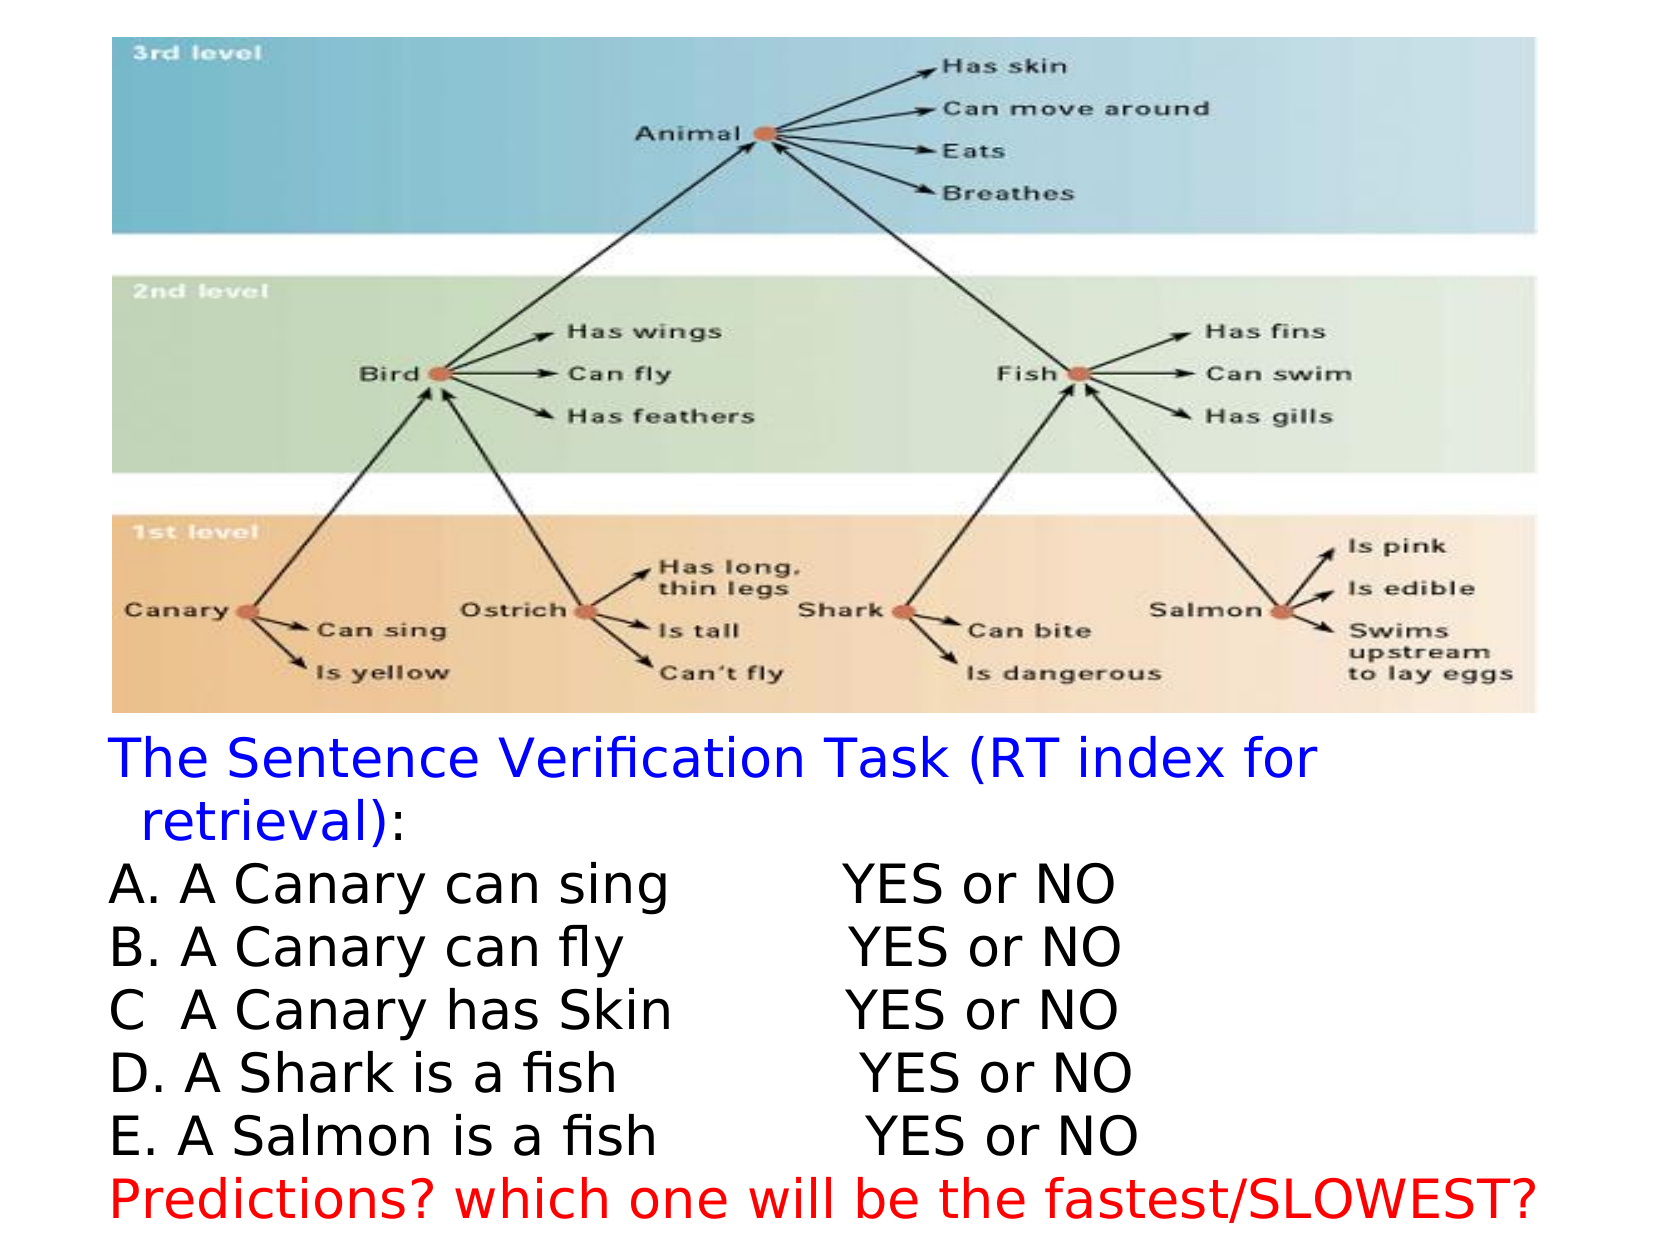

# The Sentence Verification Task (RT index for retrieval):
A. A Canary can sing YES or NO
B. A Canary can fly YES or NO
C A Canary has Skin YES or NO
D. A Shark is a fish YES or NO
E. A Salmon is a fish YES or NO
Predictions? which one will be the fastest/SLOWEST?